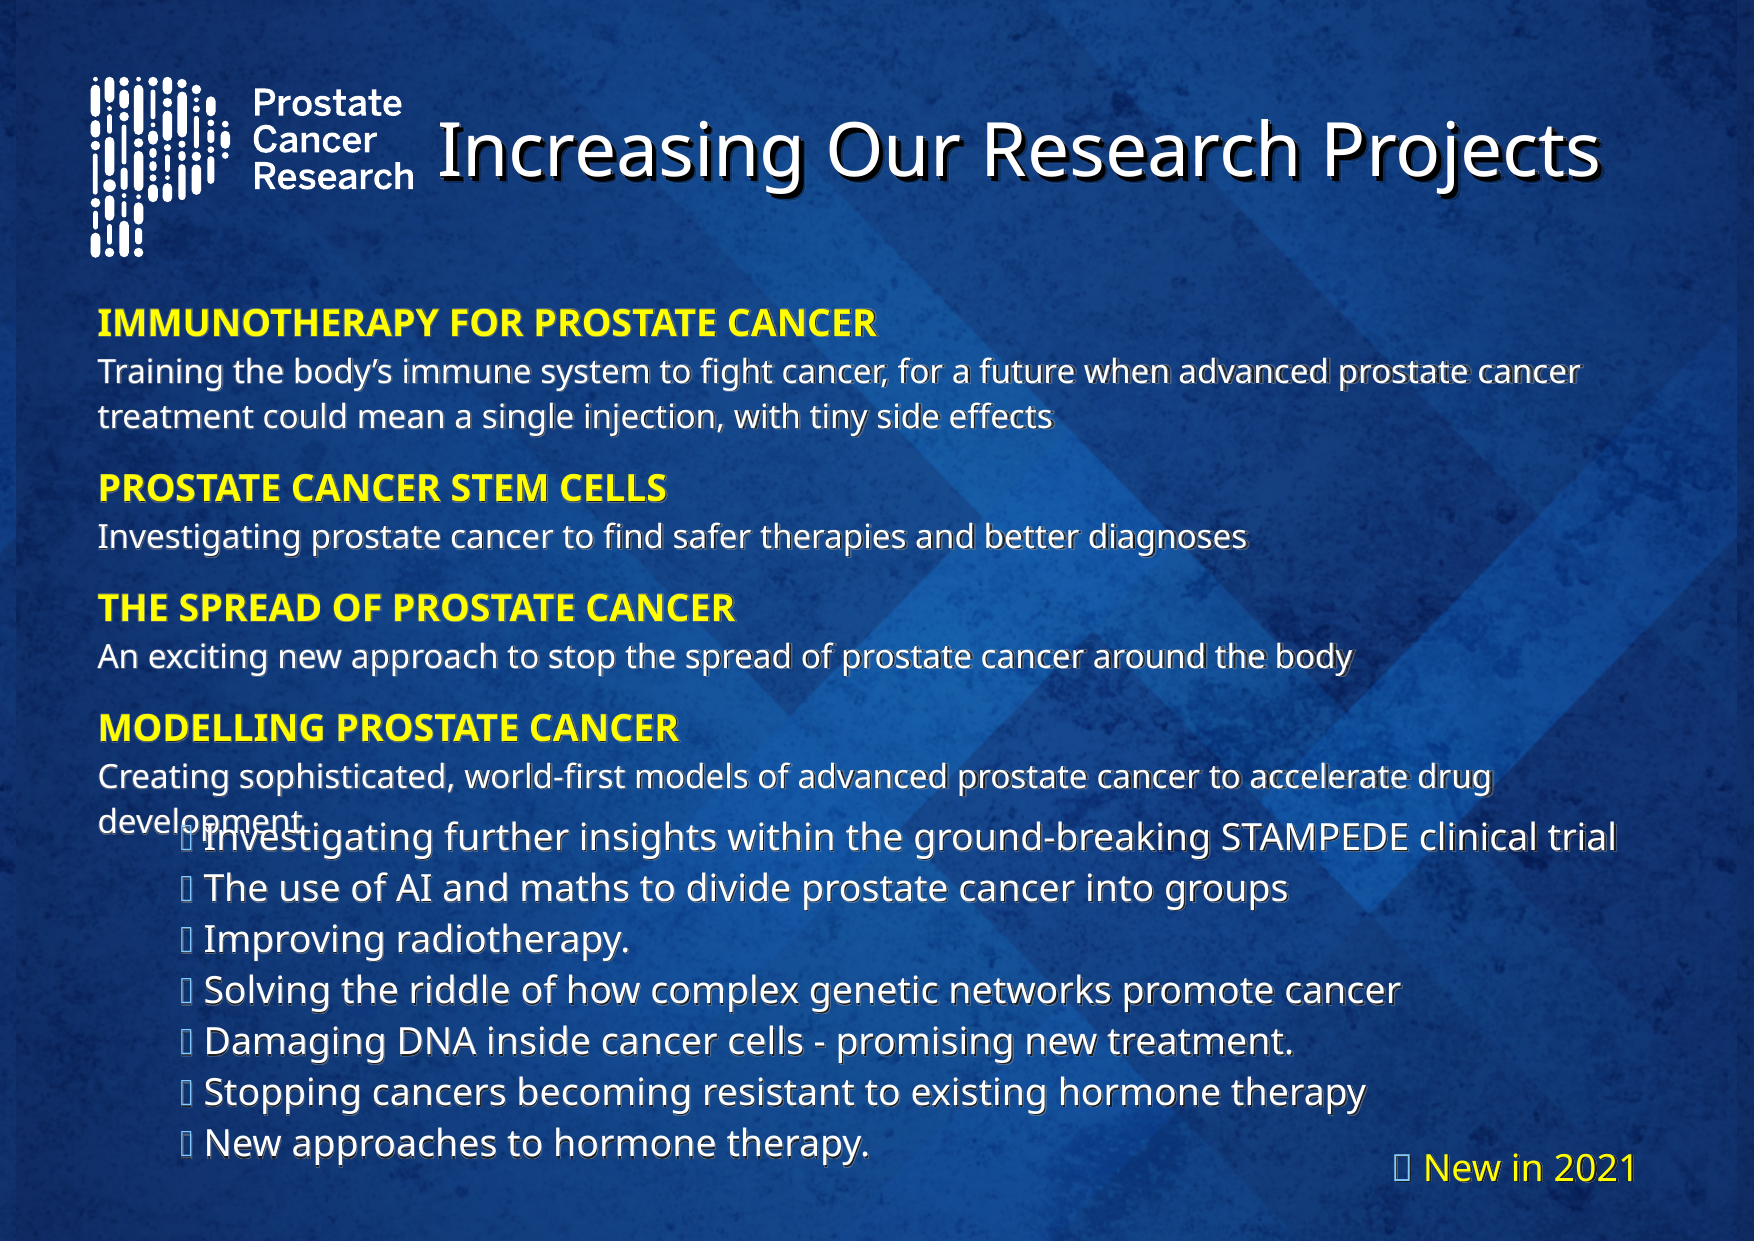

Increasing Our Research Projects
IMMUNOTHERAPY FOR PROSTATE CANCER
Training the body’s immune system to fight cancer, for a future when advanced prostate cancer treatment could mean a single injection, with tiny side effects
PROSTATE CANCER STEM CELLS
Investigating prostate cancer to find safer therapies and better diagnoses
THE SPREAD OF PROSTATE CANCER
An exciting new approach to stop the spread of prostate cancer around the body
MODELLING PROSTATE CANCER
Creating sophisticated, world-first models of advanced prostate cancer to accelerate drug development
 Investigating further insights within the ground-breaking STAMPEDE clinical trial
 The use of AI and maths to divide prostate cancer into groups
 Improving radiotherapy.
 Solving the riddle of how complex genetic networks promote cancer
 Damaging DNA inside cancer cells - promising new treatment.
 Stopping cancers becoming resistant to existing hormone therapy
 New approaches to hormone therapy.
 New in 2021